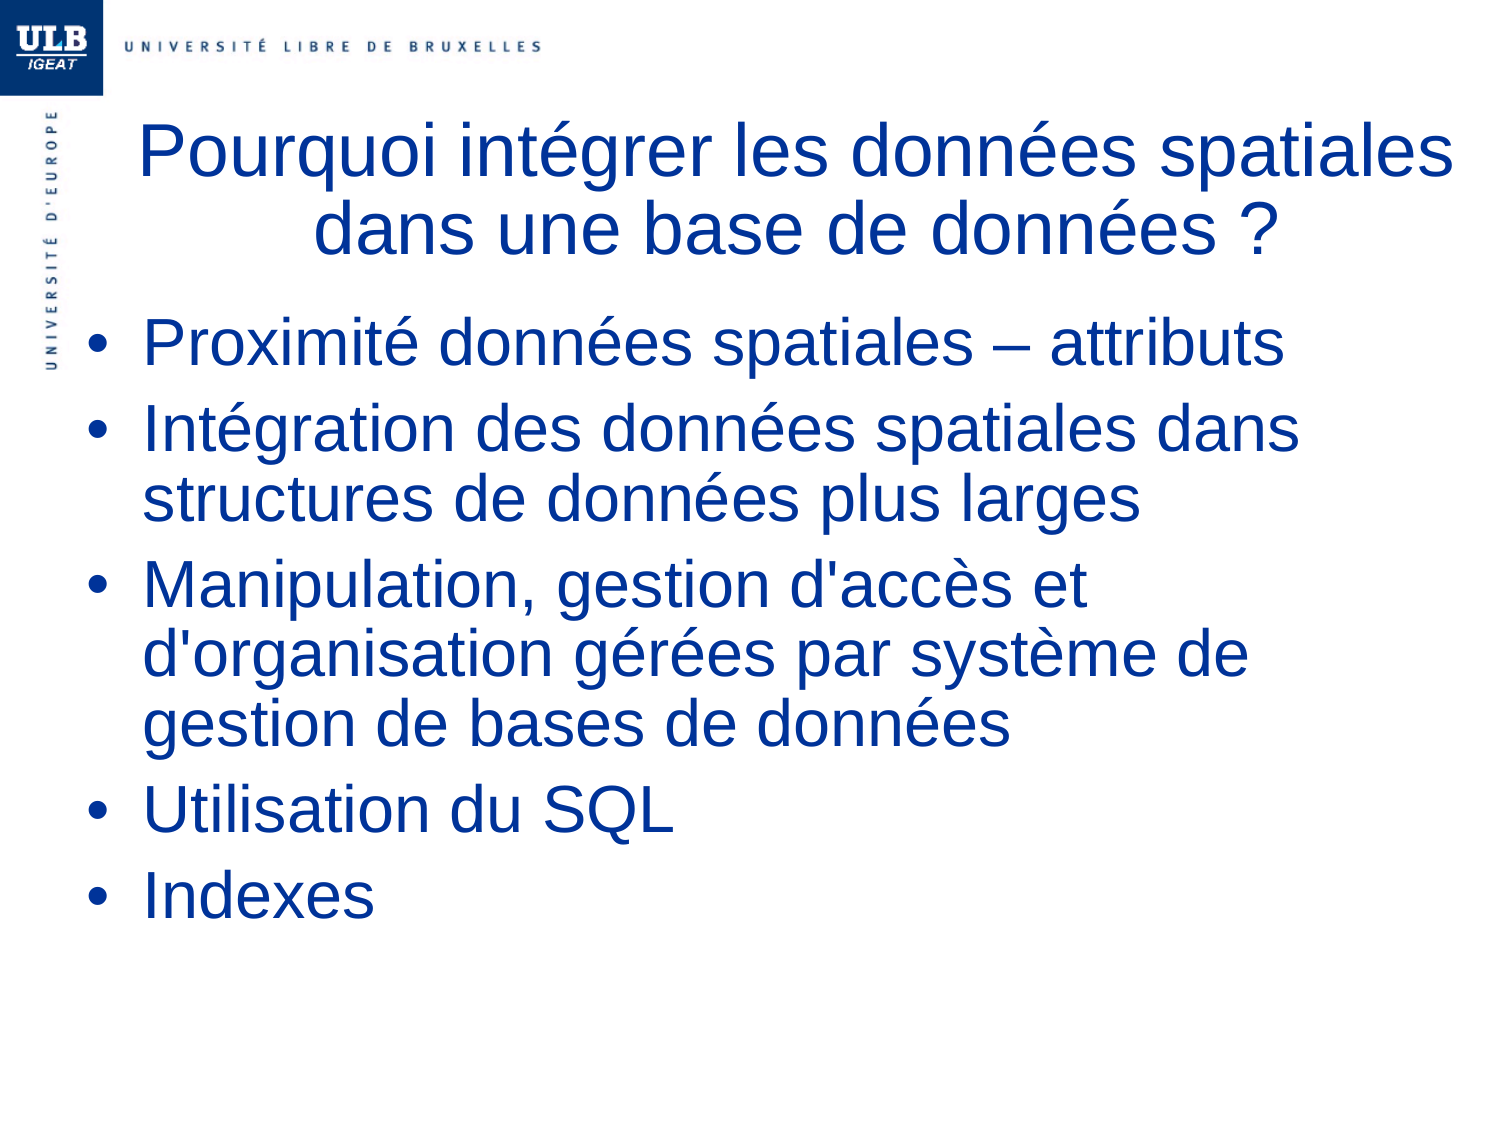

# Pourquoi intégrer les données spatiales dans une base de données ?
Proximité données spatiales – attributs
Intégration des données spatiales dans structures de données plus larges
Manipulation, gestion d'accès et d'organisation gérées par système de gestion de bases de données
Utilisation du SQL
Indexes